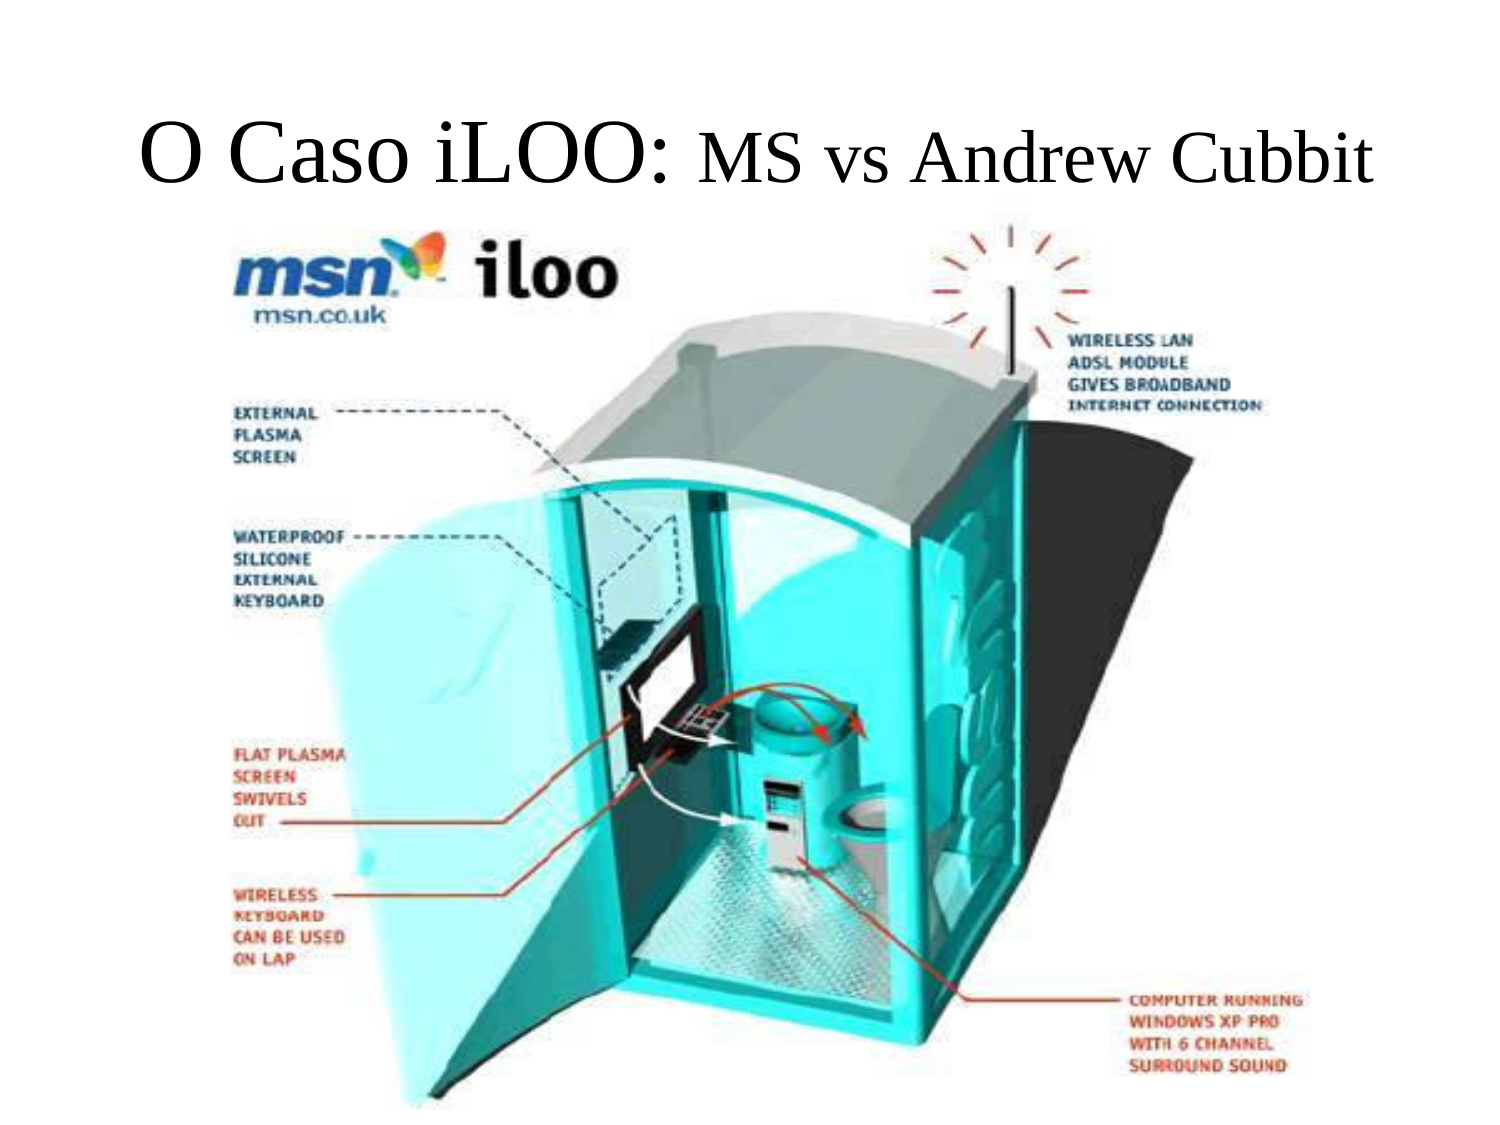

# O Caso iLOO: MS vs Andrew Cubbit